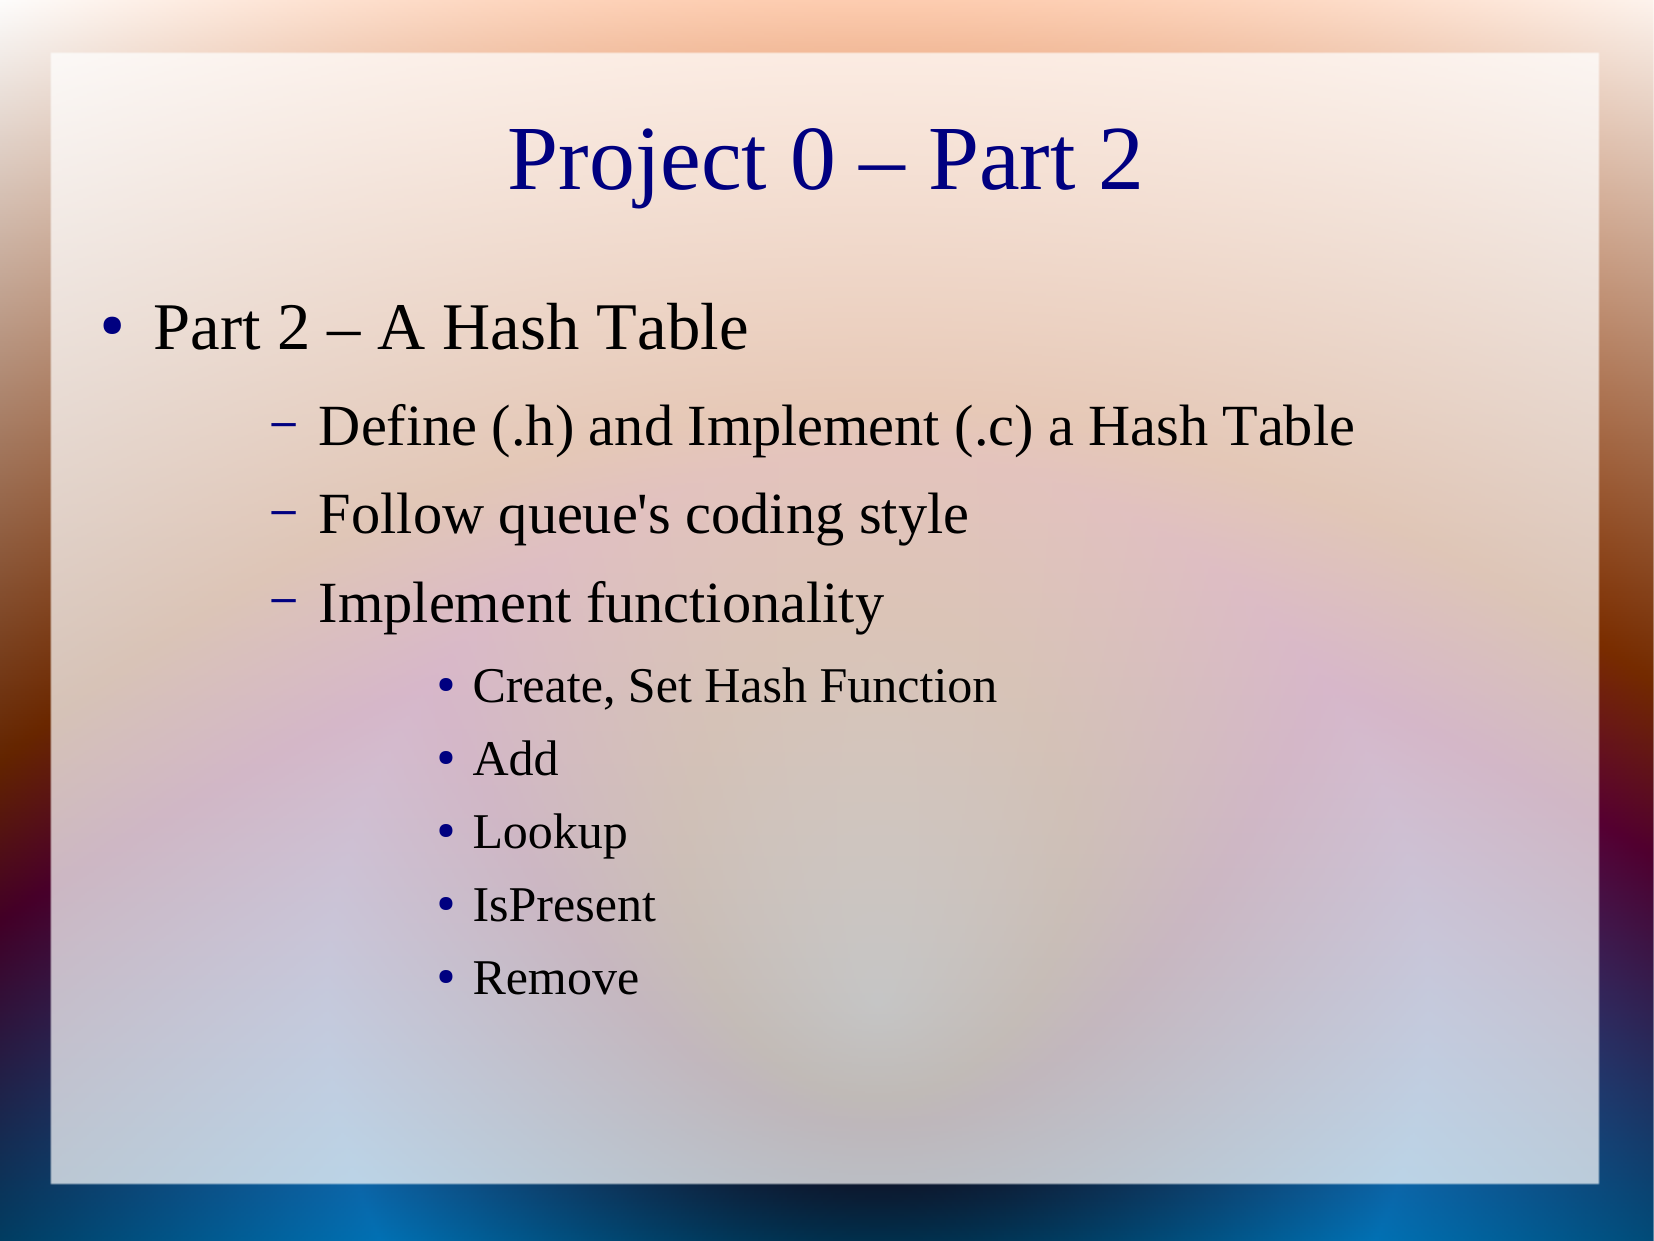

# Project 0 – Part 2
Part 2 – A Hash Table
Define (.h) and Implement (.c) a Hash Table
Follow queue's coding style
Implement functionality
Create, Set Hash Function
Add
Lookup
IsPresent
Remove